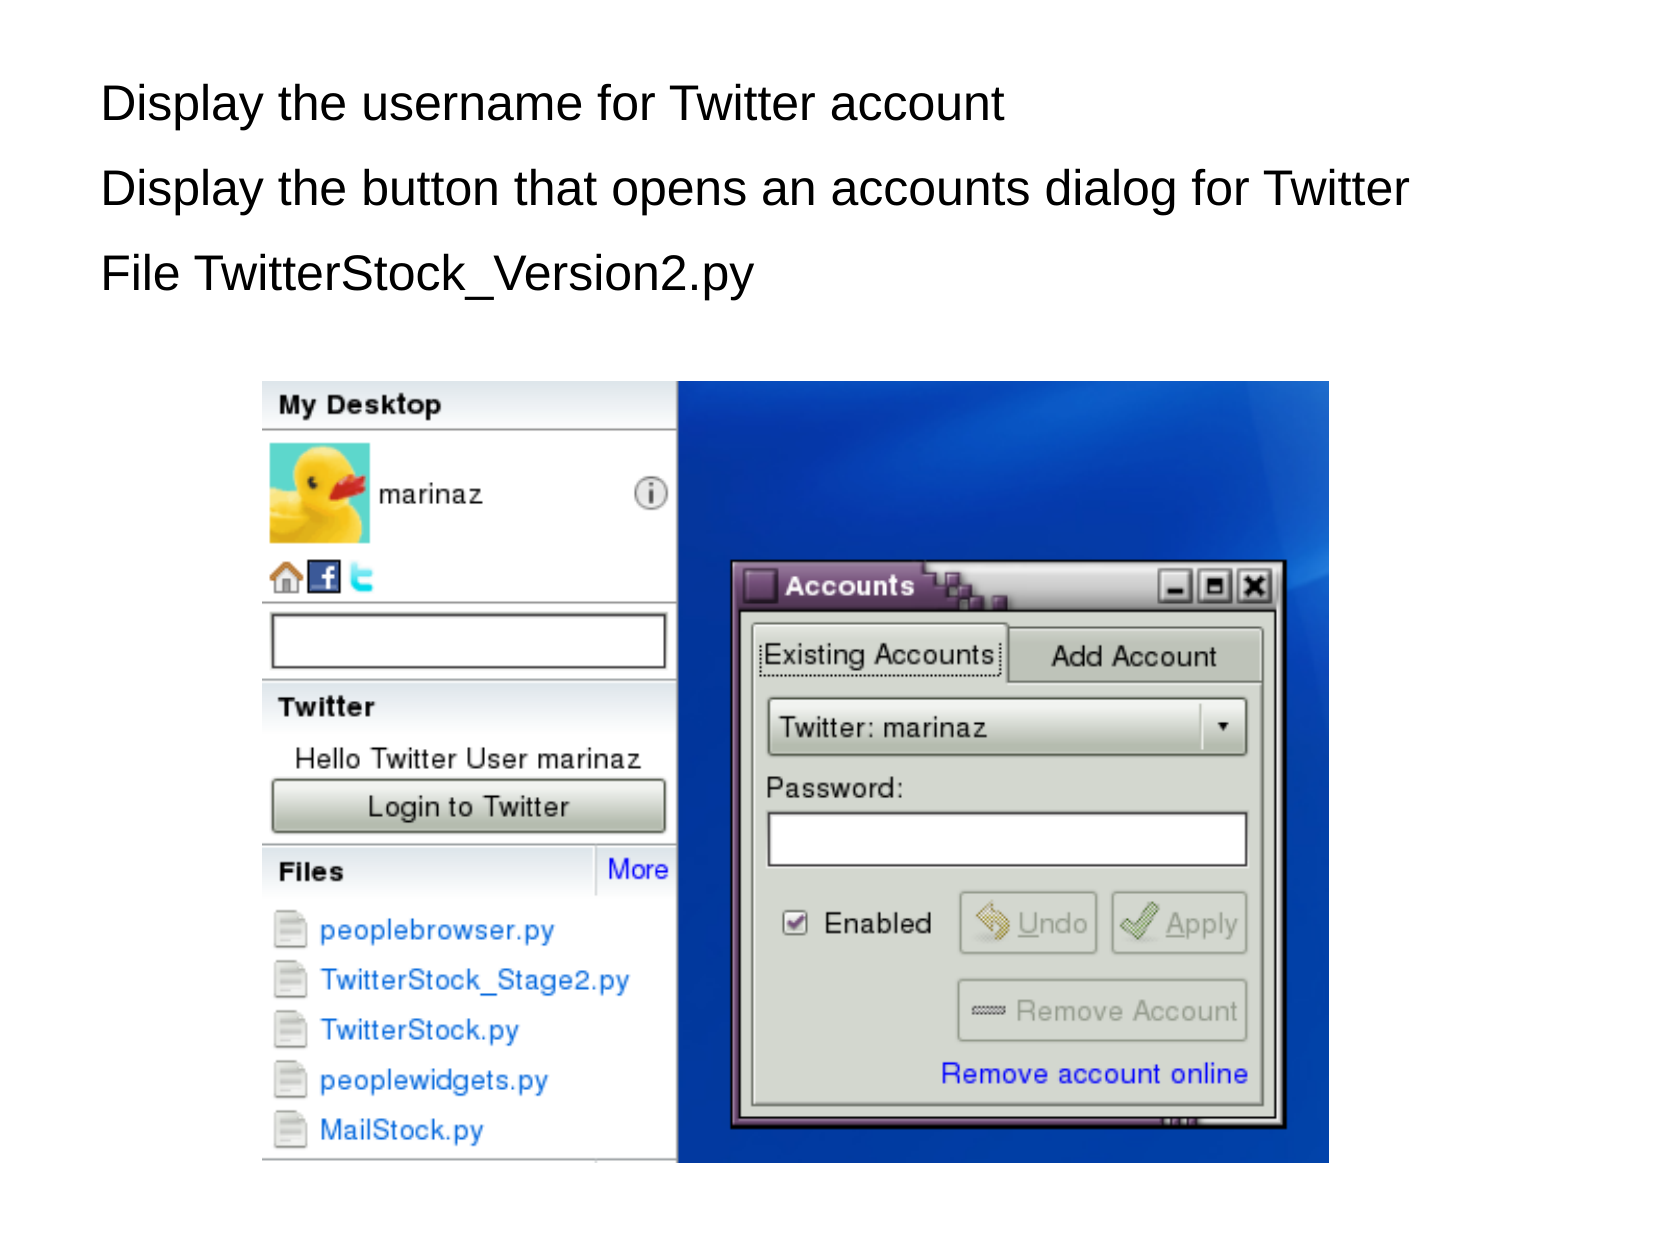

# Display the username for Twitter account
Display the button that opens an accounts dialog for Twitter
File TwitterStock_Version2.py